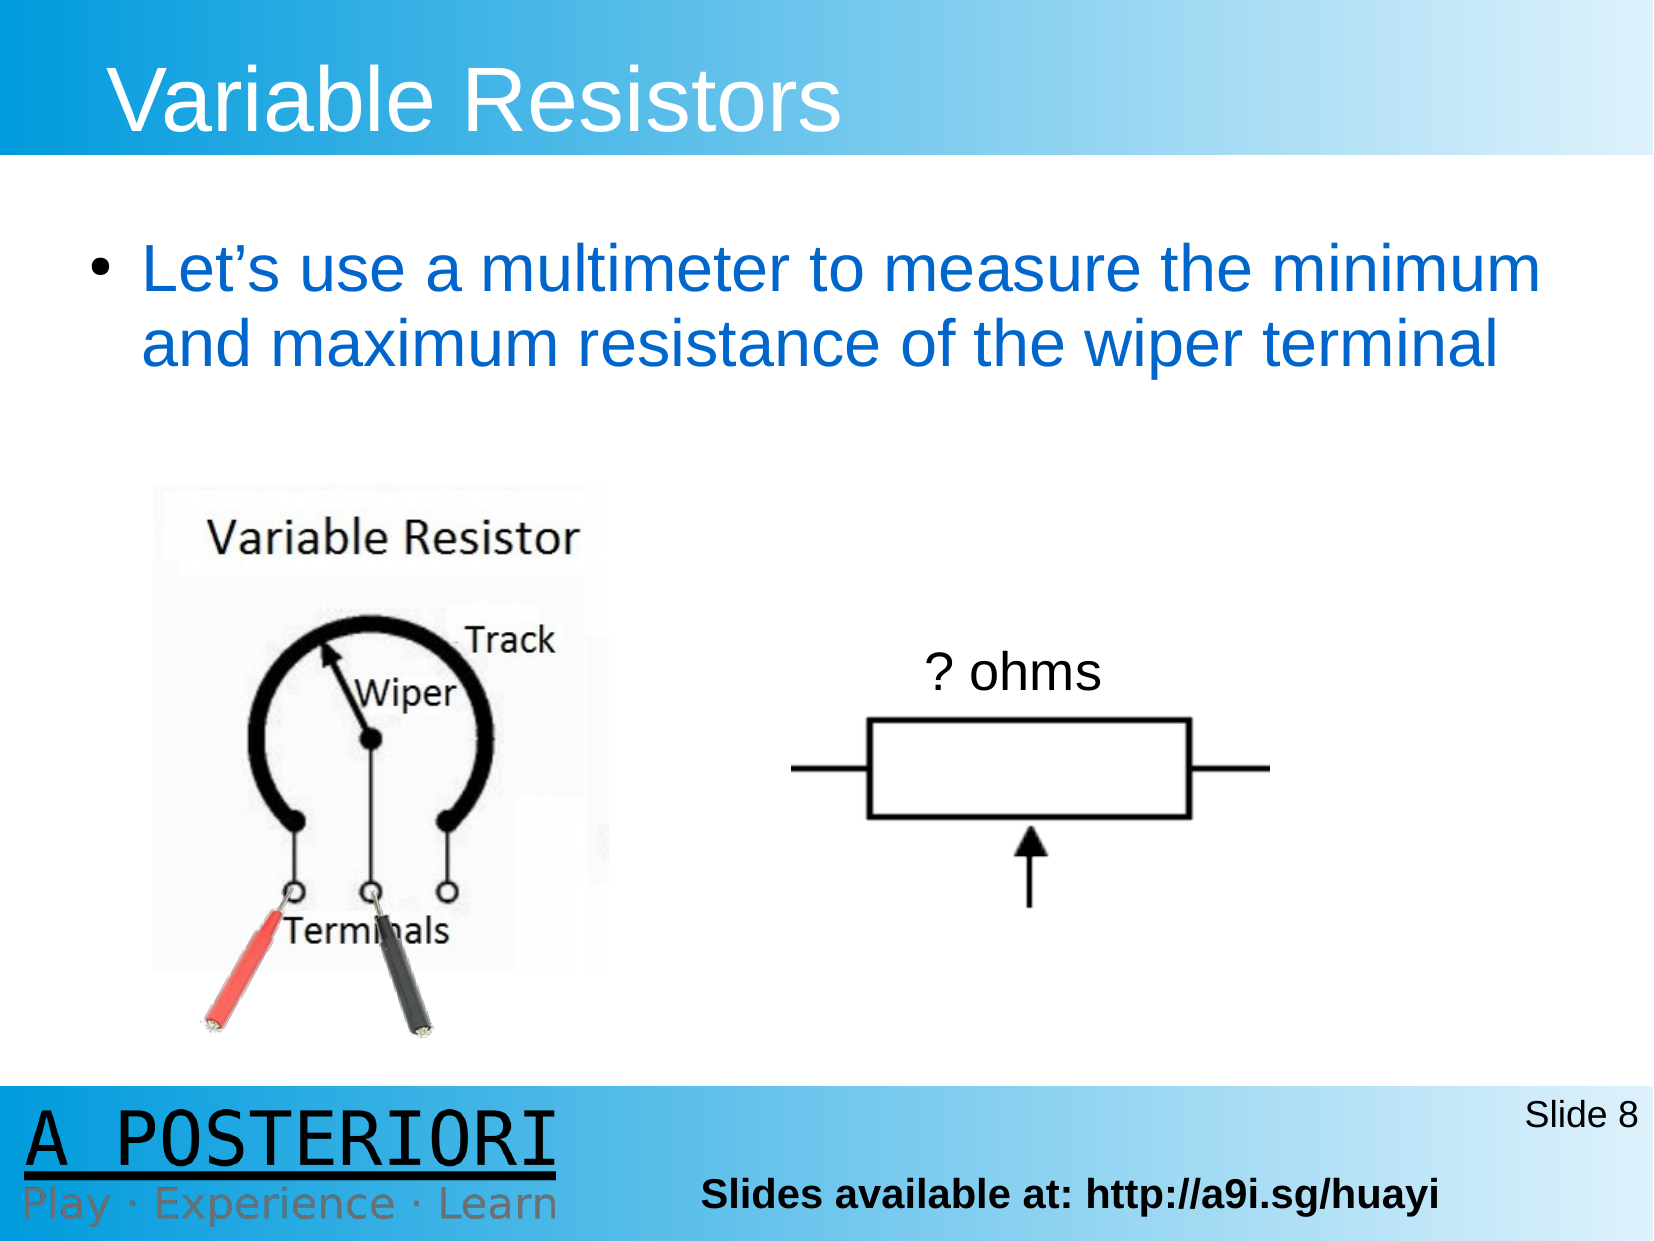

Variable Resistors
# Let’s use a multimeter to measure the minimum and maximum resistance of the wiper terminal
? ohms